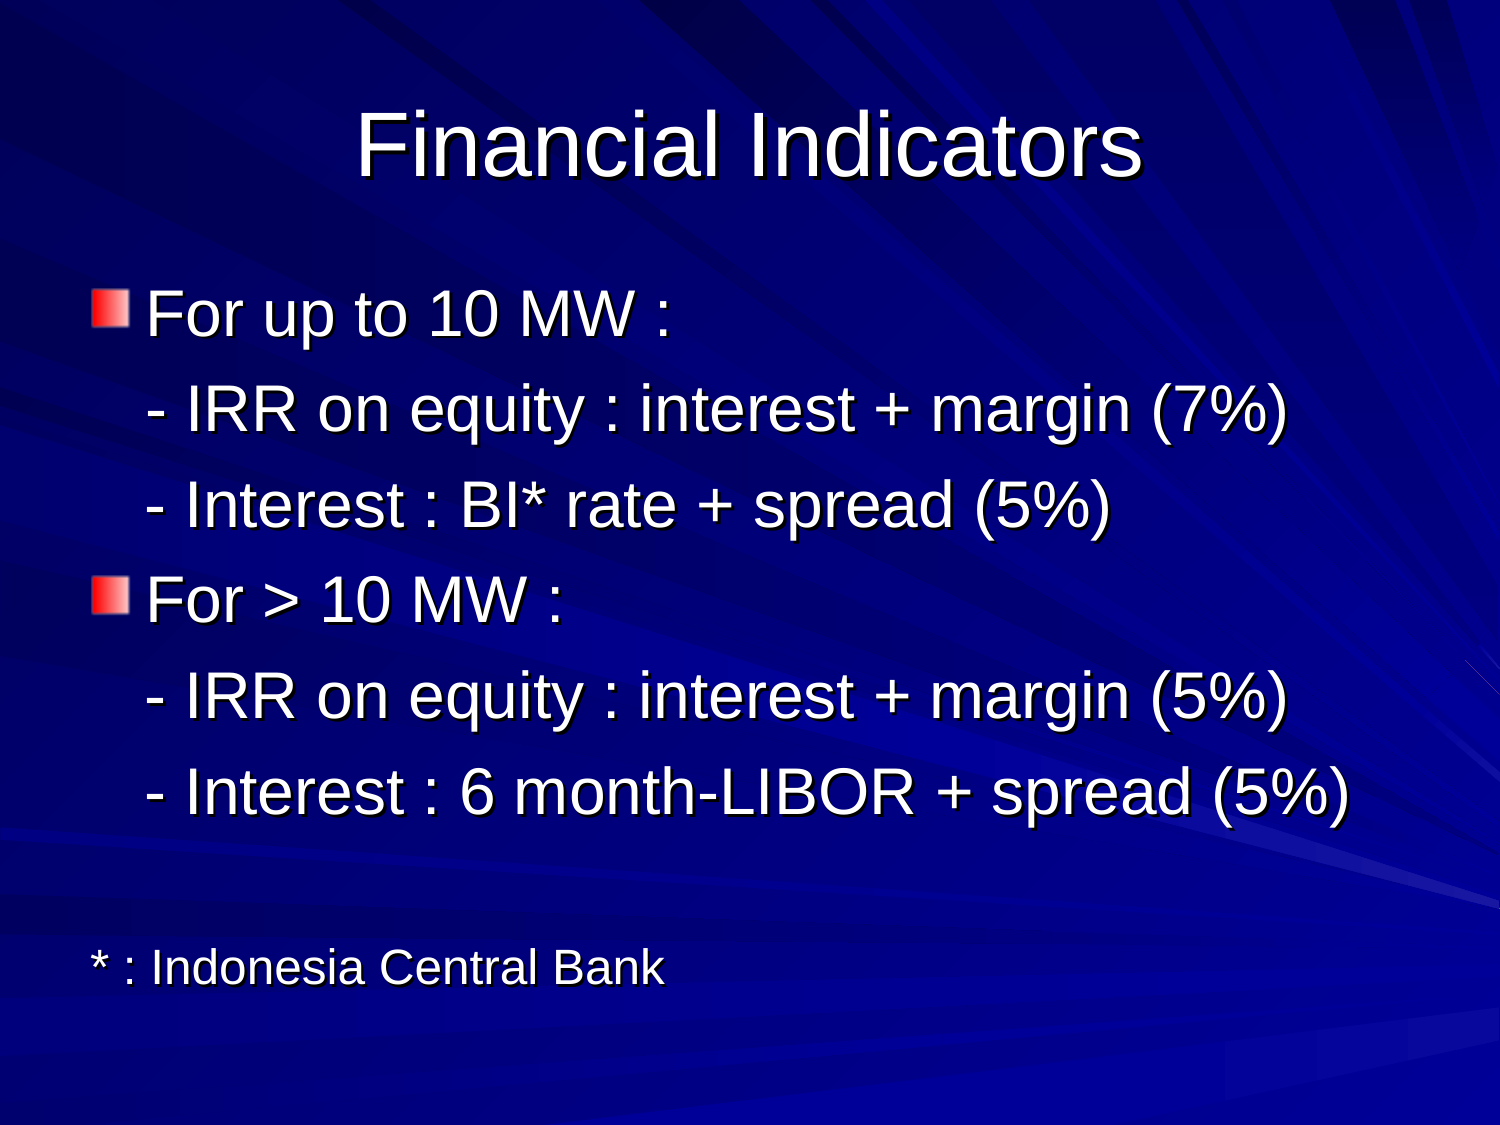

# Financial Indicators
For up to 10 MW :
	- IRR on equity : interest + margin (7%)
 - Interest : BI* rate + spread (5%)
For > 10 MW :
 - IRR on equity : interest + margin (5%)
 - Interest : 6 month-LIBOR + spread (5%)
* : Indonesia Central Bank